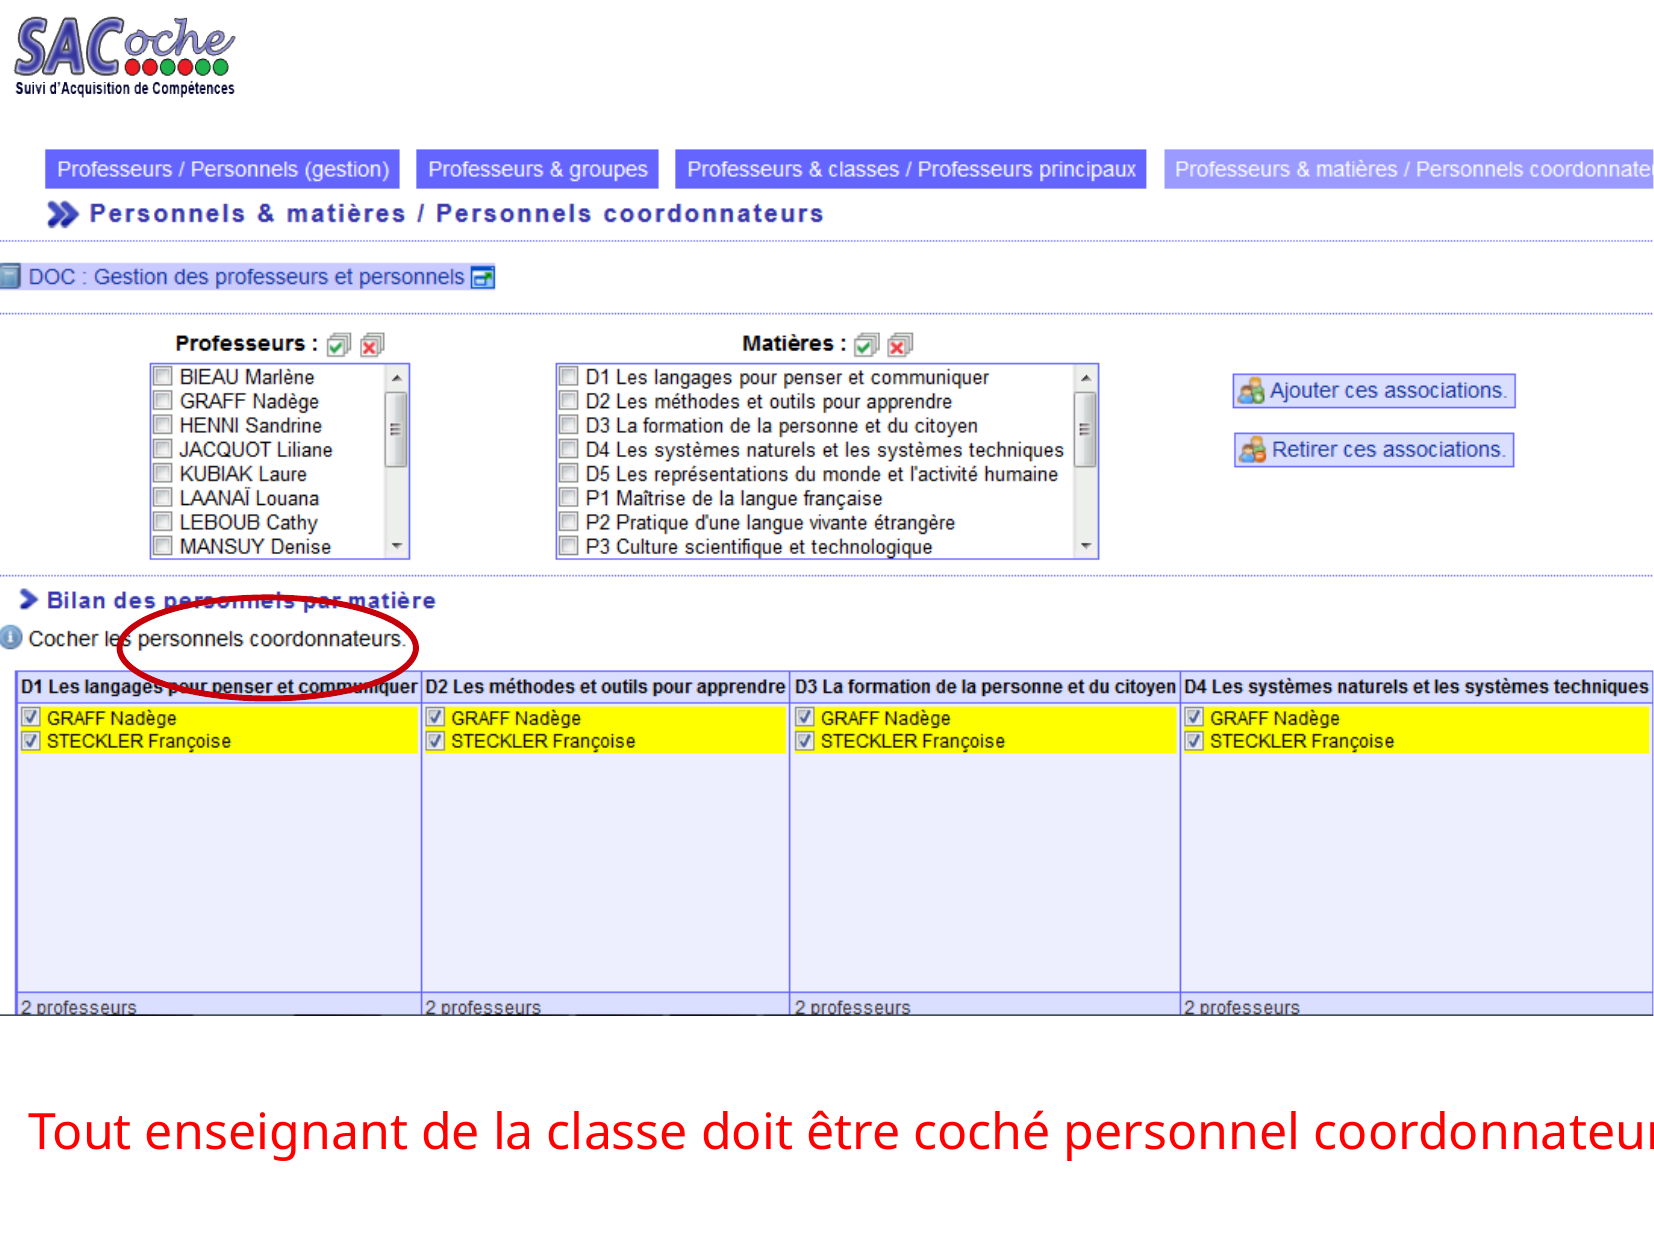

Tout enseignant de la classe doit être coché personnel coordonnateur